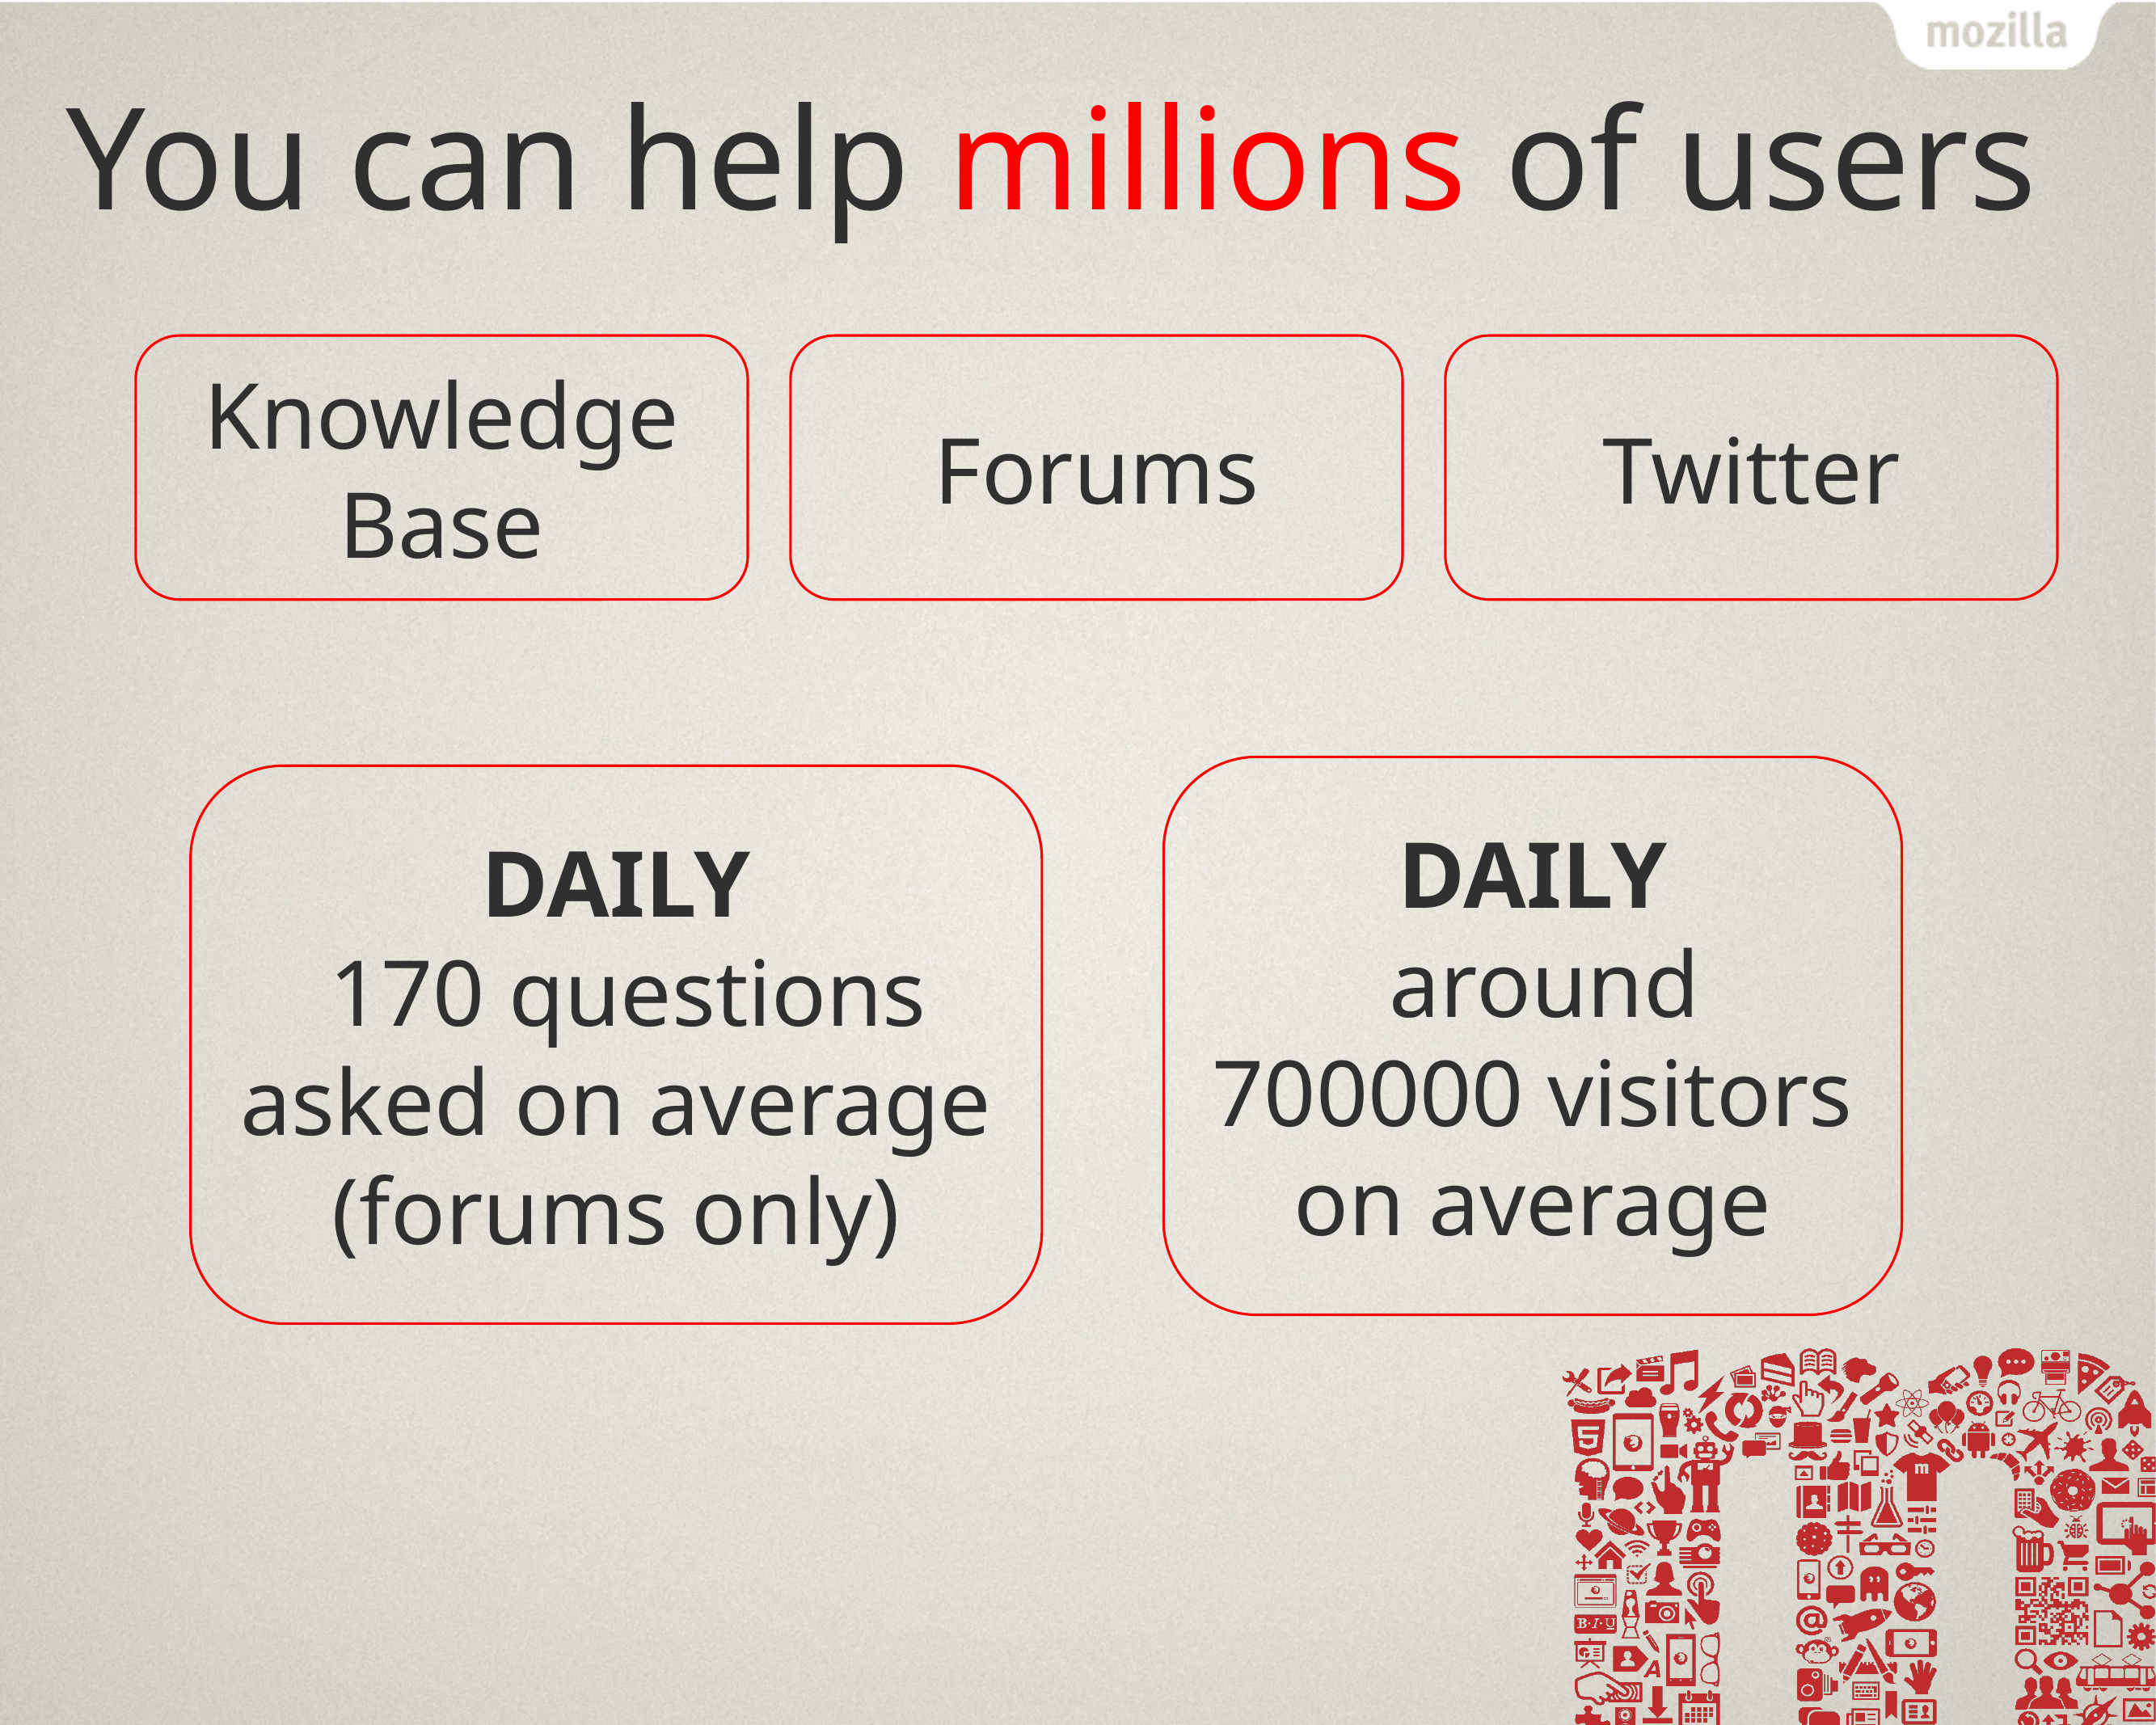

# You can help millions of users
Knowledge Base
Forums
Twitter
DAILY
 around 700000 visitors on average
DAILY
 170 questions asked on average (forums only)